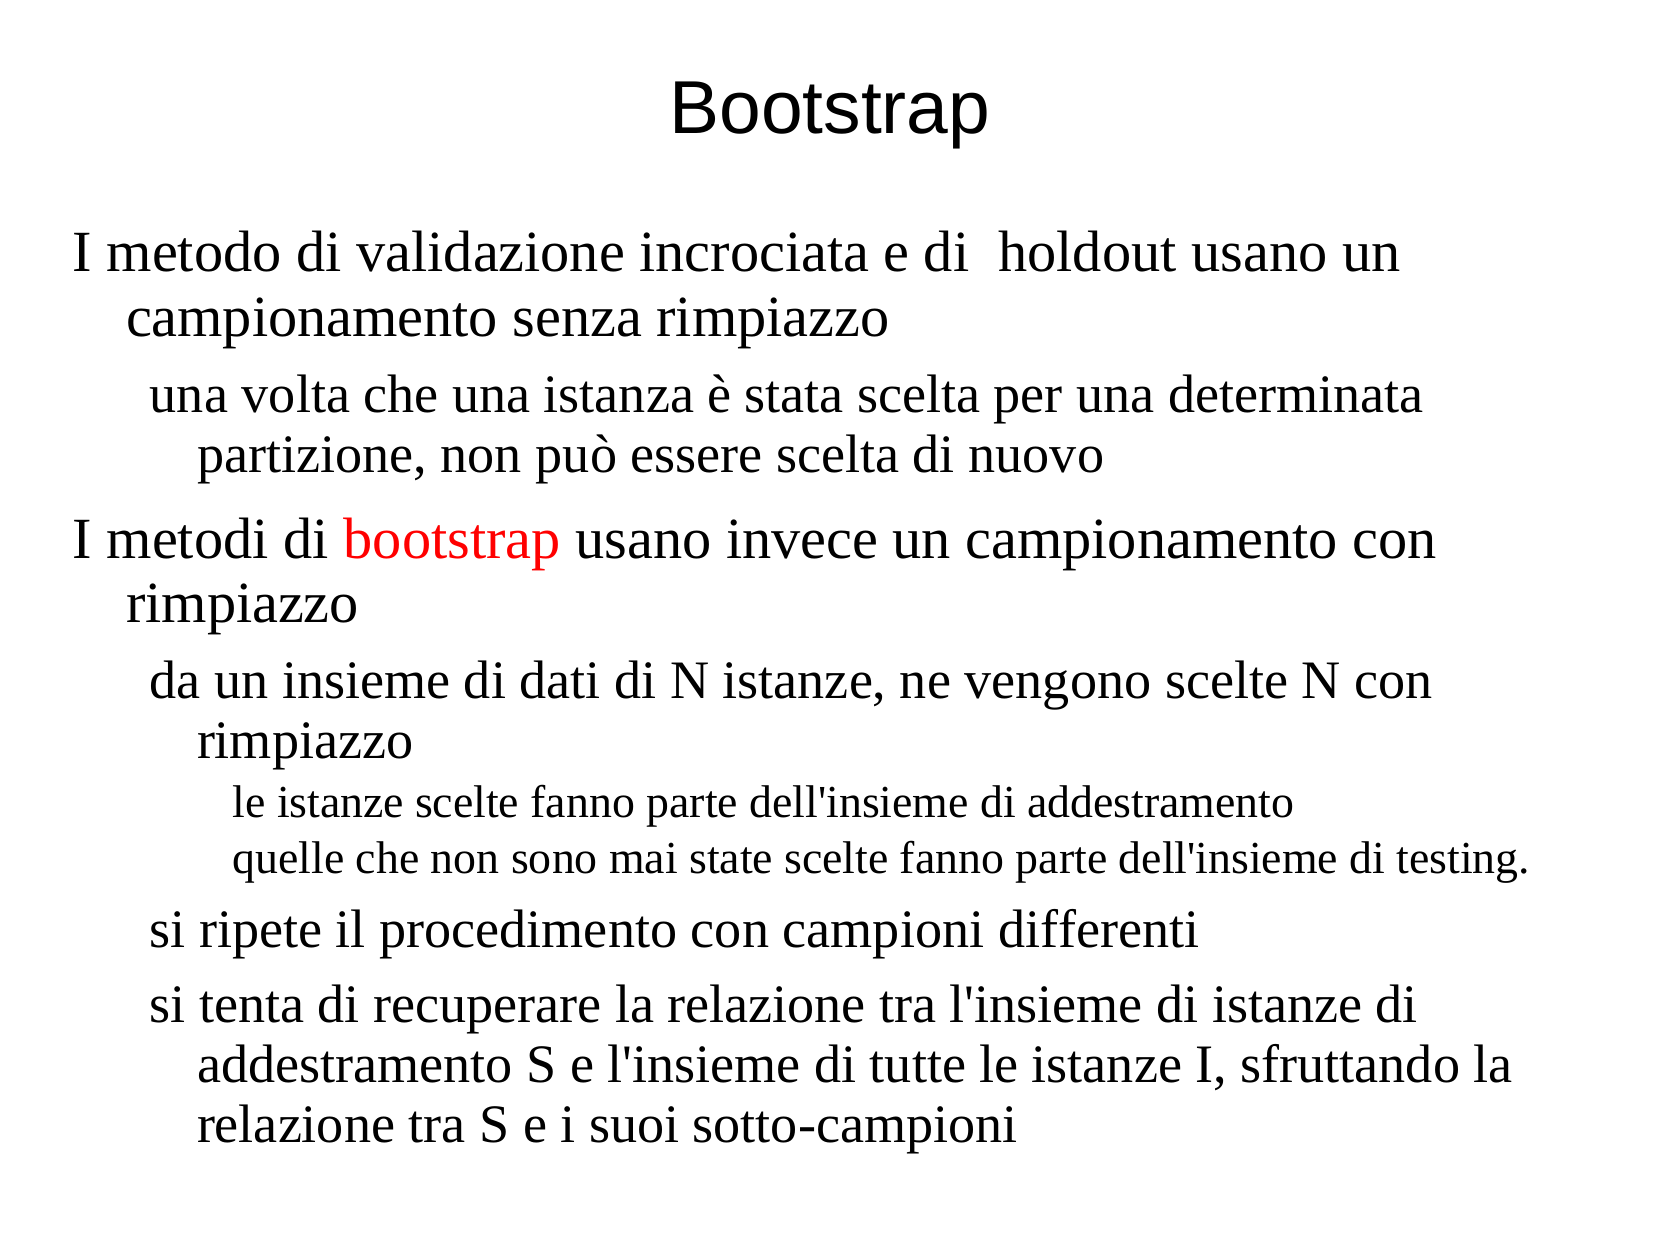

# Bootstrap
I metodo di validazione incrociata e di holdout usano un campionamento senza rimpiazzo
una volta che una istanza è stata scelta per una determinata partizione, non può essere scelta di nuovo
I metodi di bootstrap usano invece un campionamento con rimpiazzo
da un insieme di dati di N istanze, ne vengono scelte N con rimpiazzo
le istanze scelte fanno parte dell'insieme di addestramento
quelle che non sono mai state scelte fanno parte dell'insieme di testing.
si ripete il procedimento con campioni differenti
si tenta di recuperare la relazione tra l'insieme di istanze di addestramento S e l'insieme di tutte le istanze I, sfruttando la relazione tra S e i suoi sotto-campioni